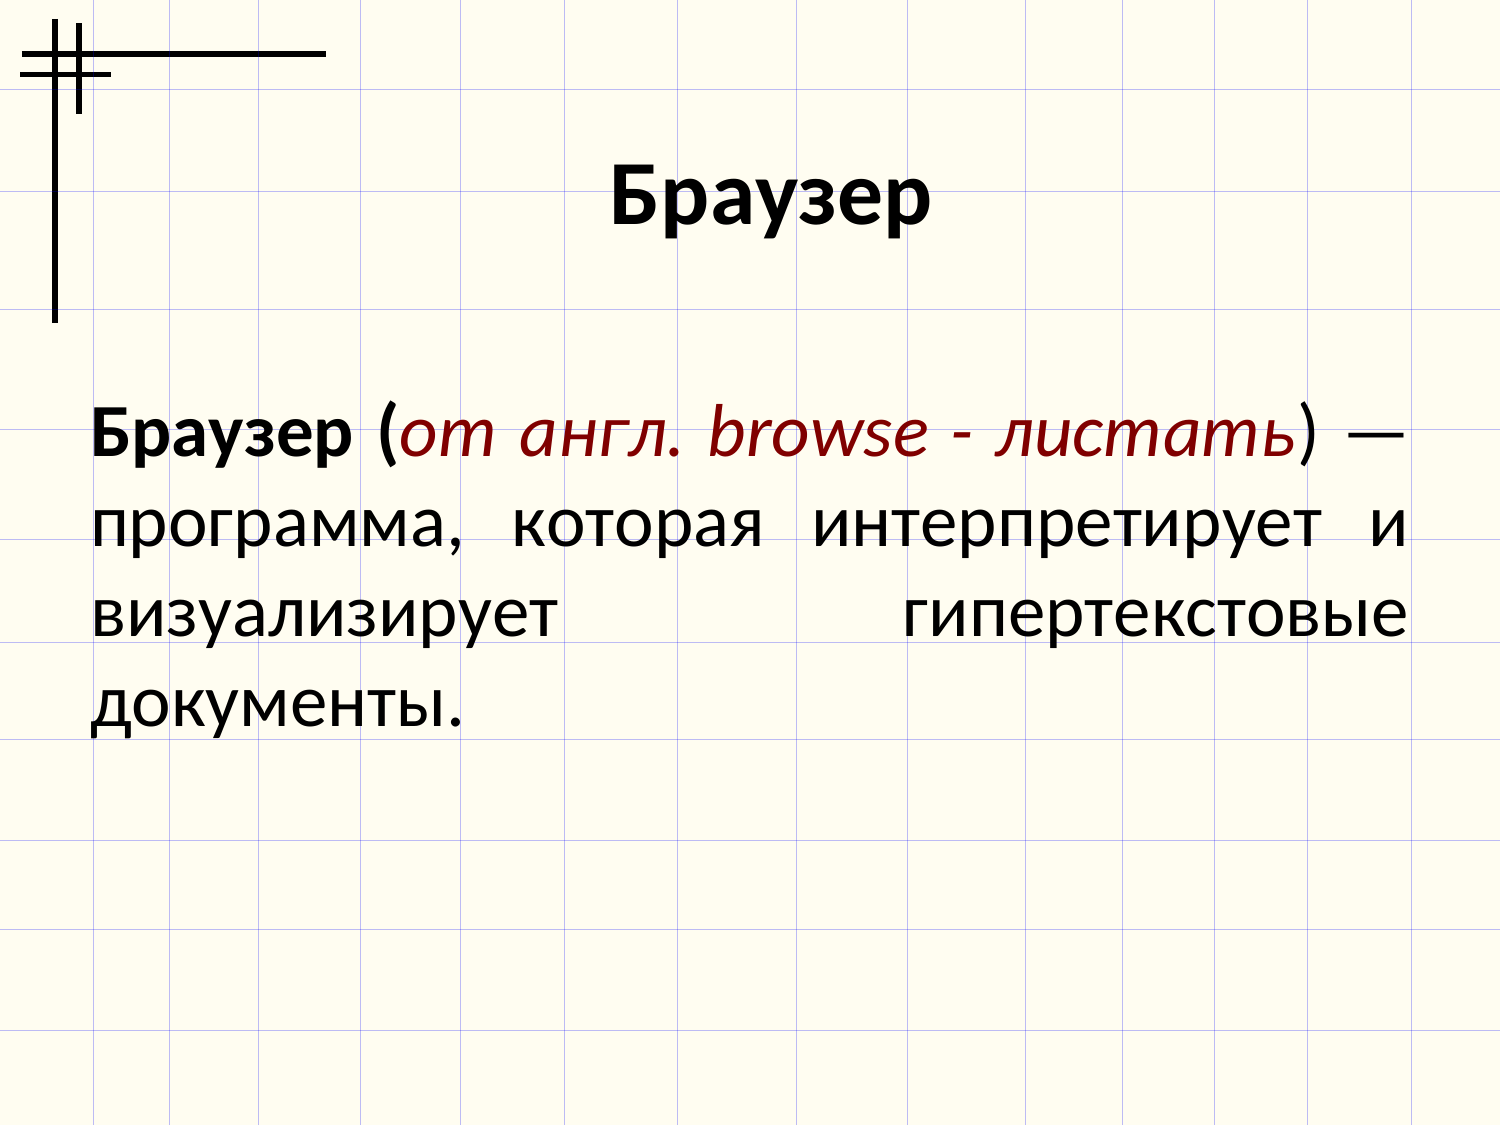

# Браузер
Браузер (от англ. browse - листать) —программа, которая интерпретирует и визуализирует гипертекстовые документы.